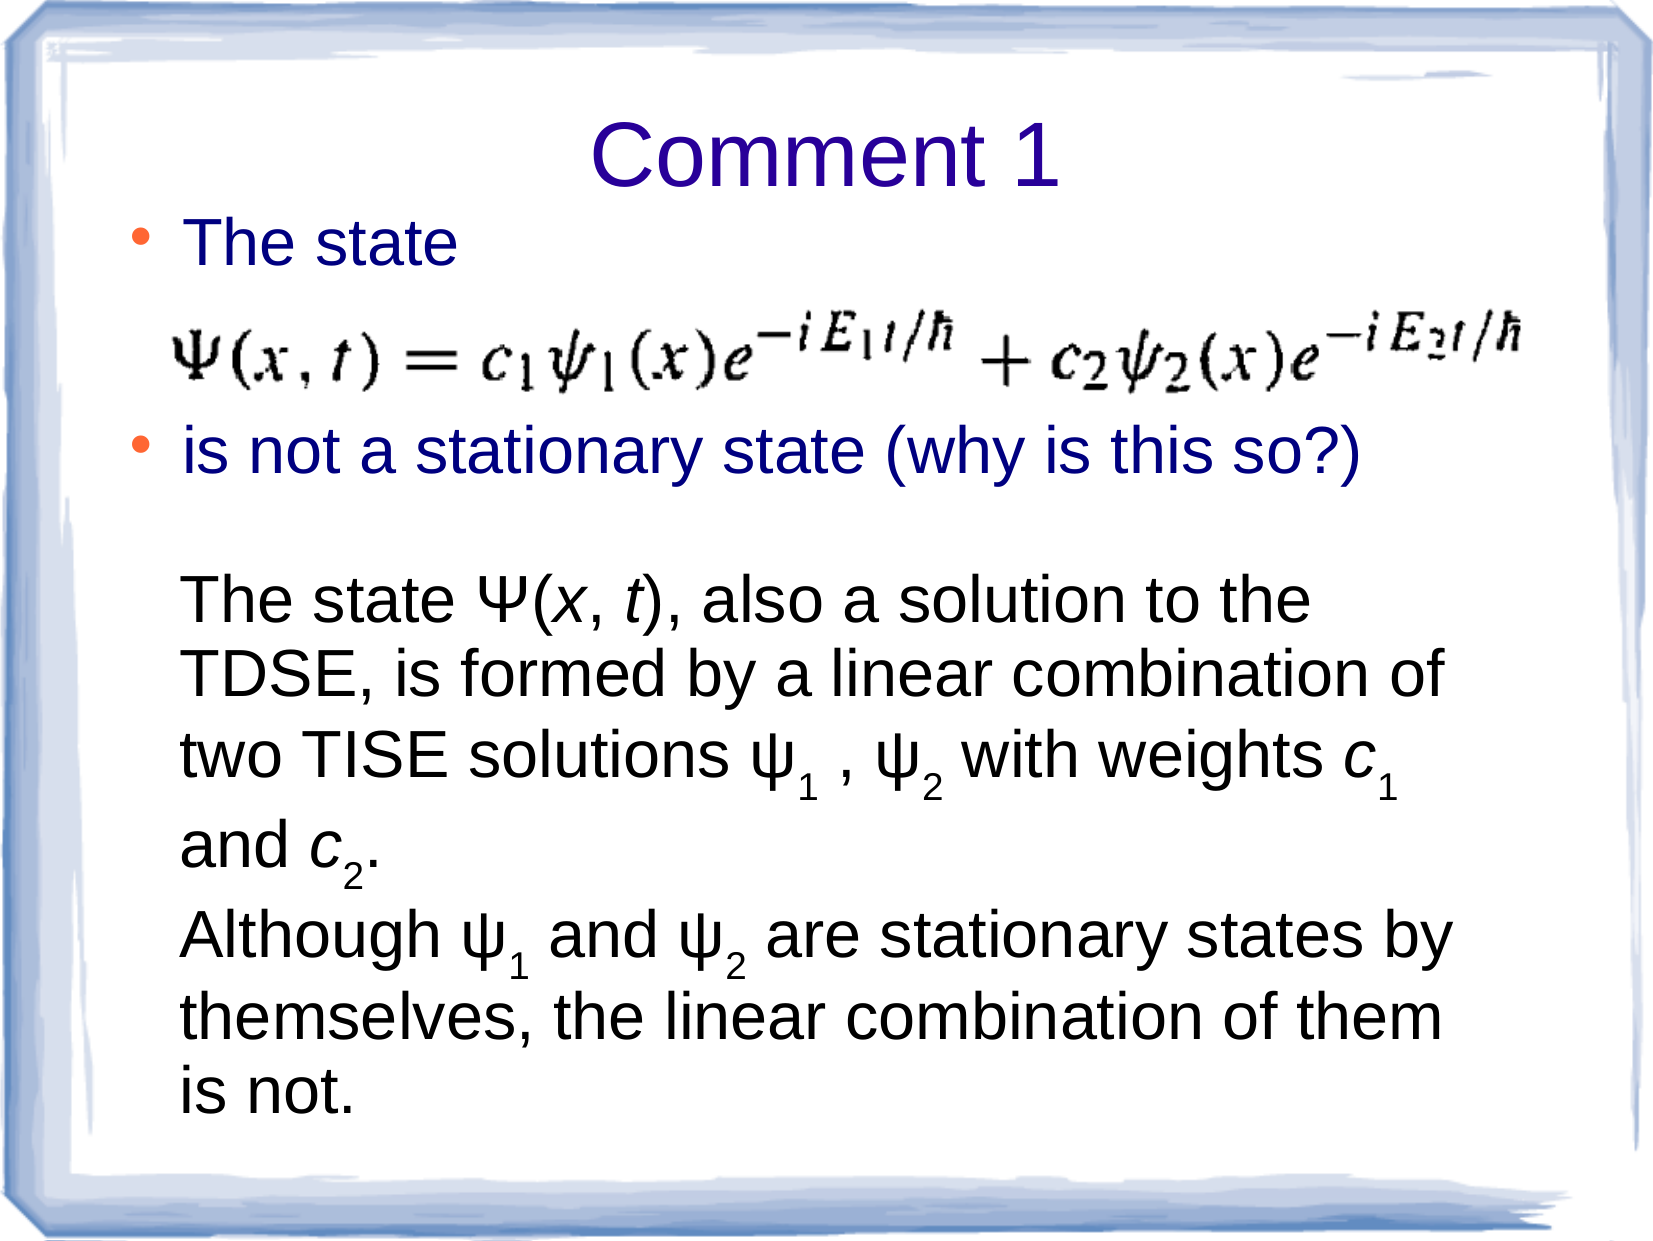

# Comment 1
The state
is not a stationary state (why is this so?)
The state Ψ(x, t), also a solution to the TDSE, is formed by a linear combination of two TISE solutions ψ1 , ψ2 with weights c1 and c2.
Although ψ1 and ψ2 are stationary states by themselves, the linear combination of them is not.